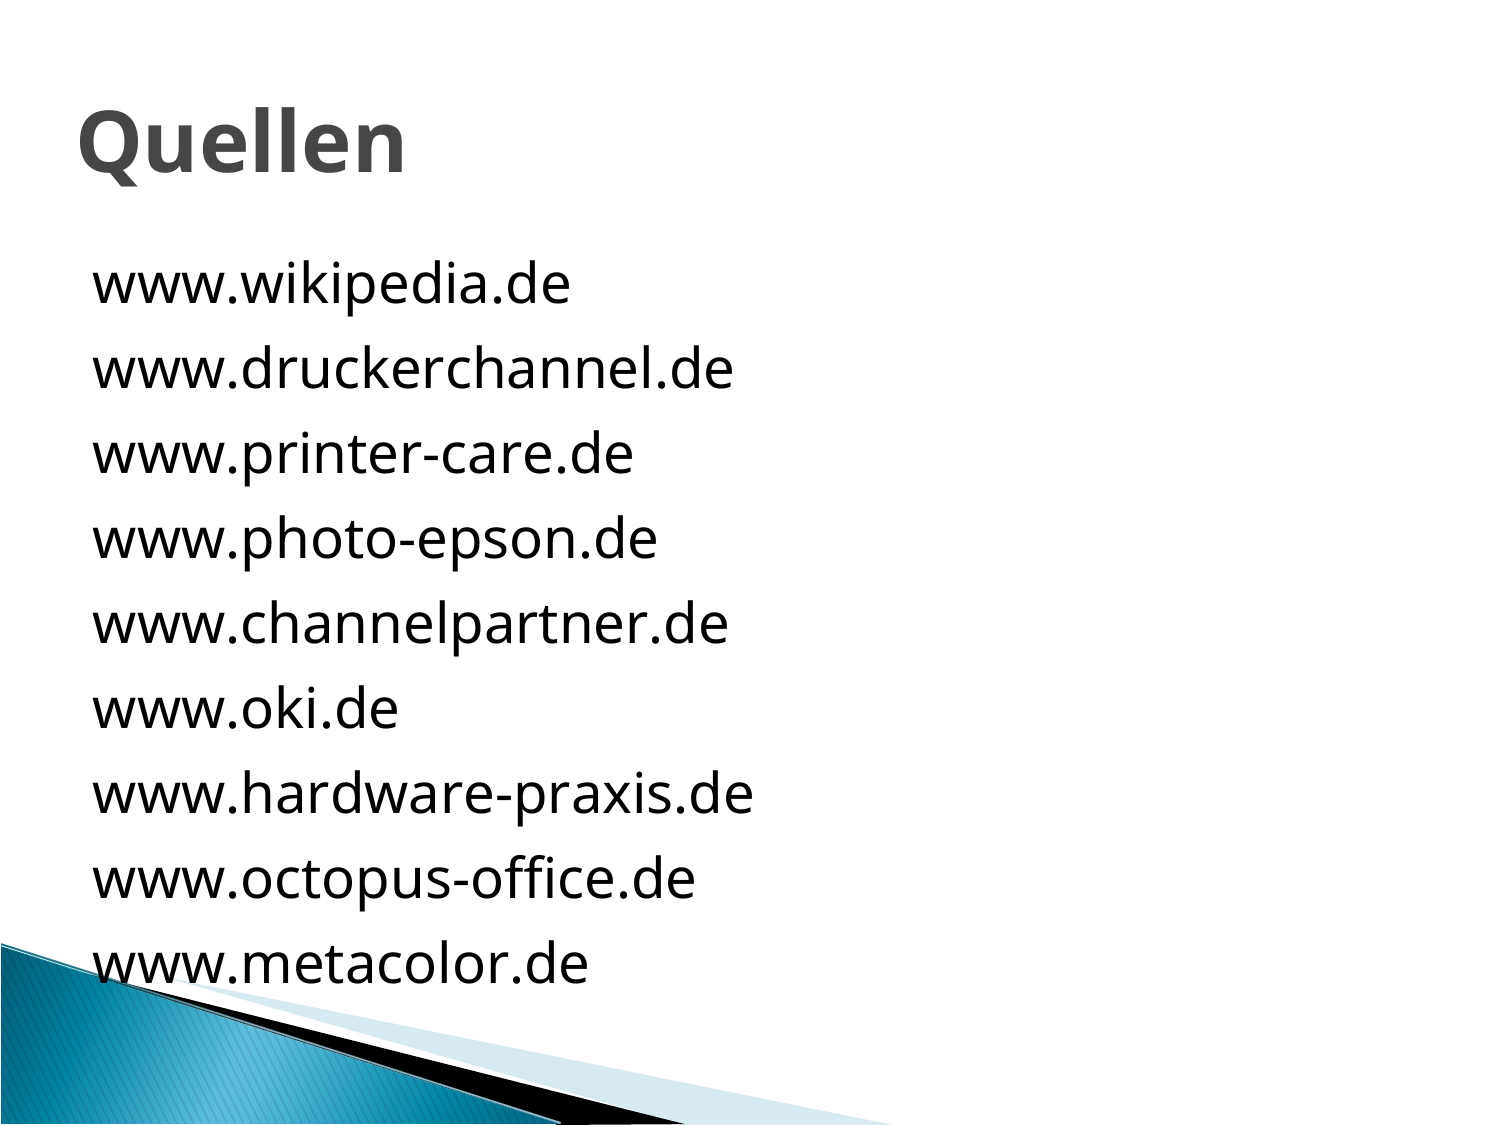

# Quellen
www.wikipedia.de
www.druckerchannel.de
www.printer-care.de
www.photo-epson.de
www.channelpartner.de
www.oki.de
www.hardware-praxis.de
www.octopus-office.de
www.metacolor.de